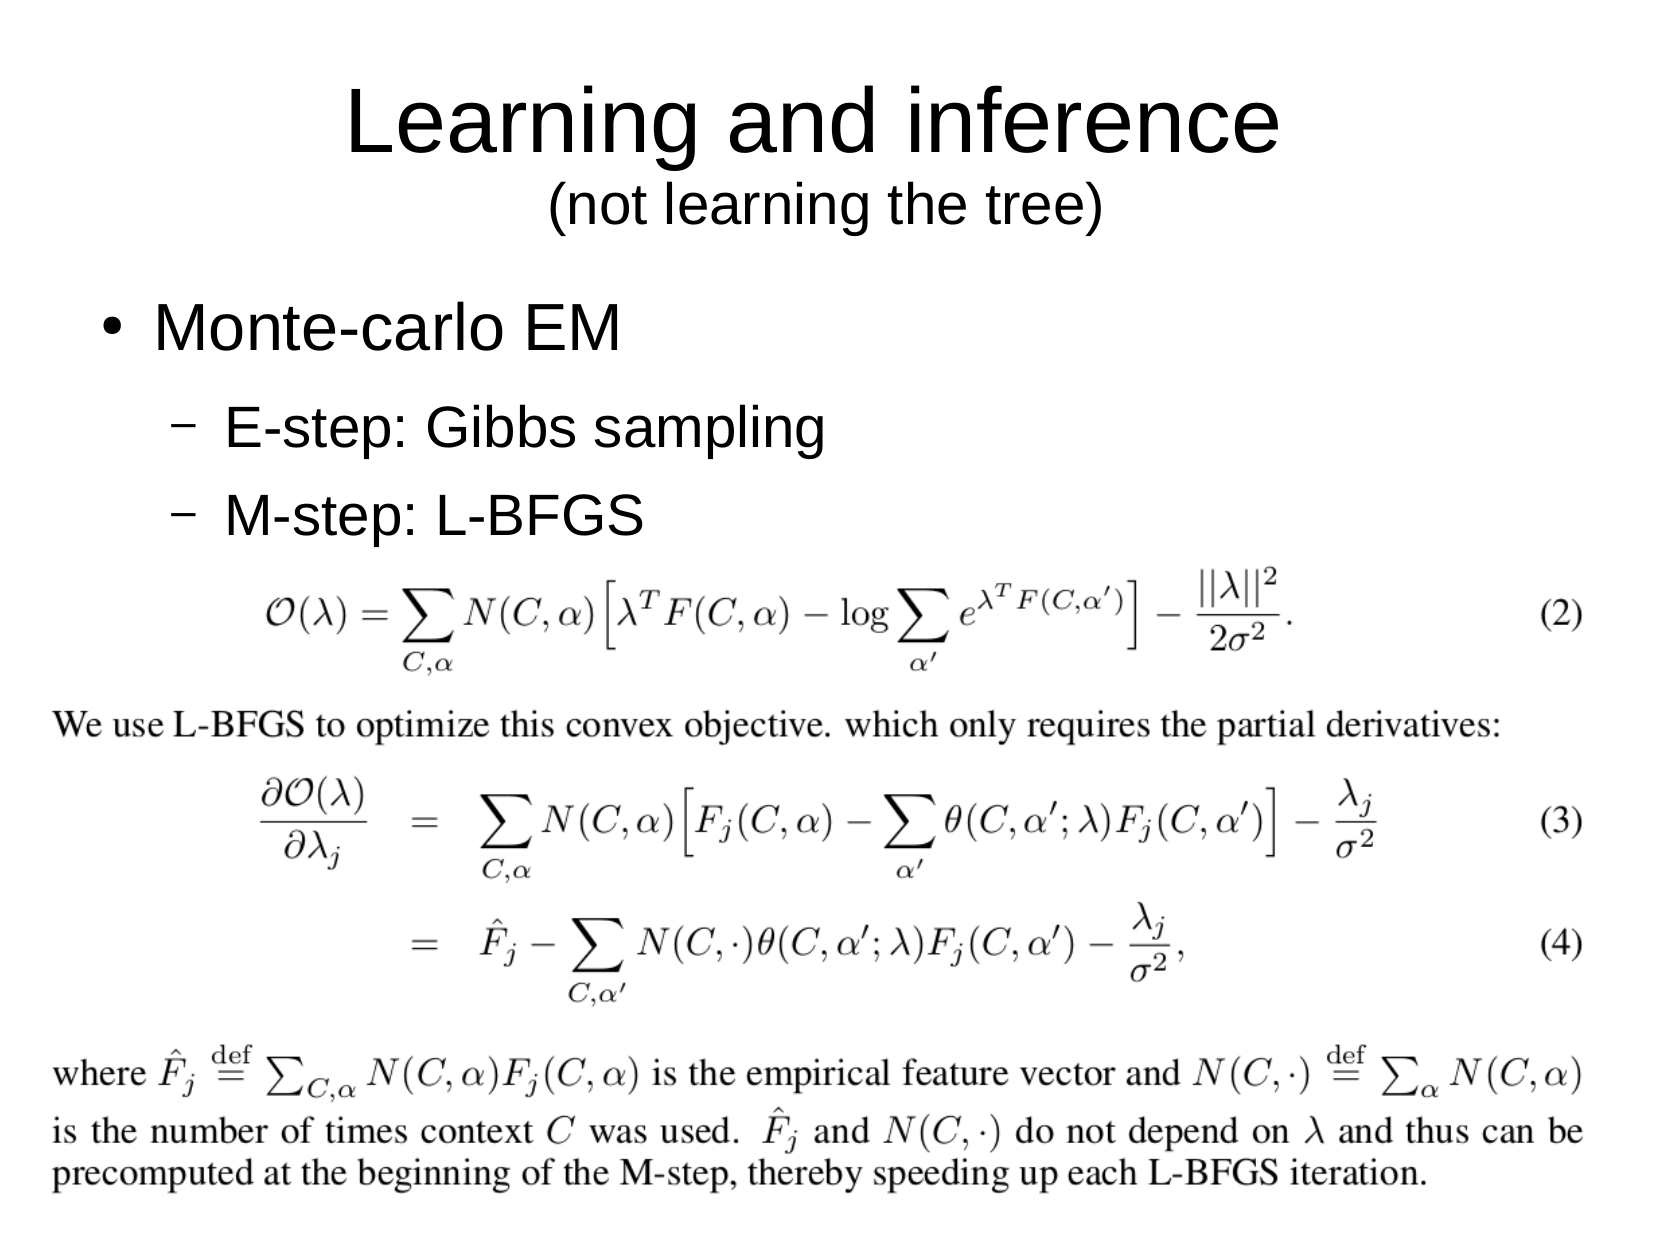

# Learning and inference (not learning the tree)
Monte-carlo EM
E-step: Gibbs sampling
M-step: L-BFGS